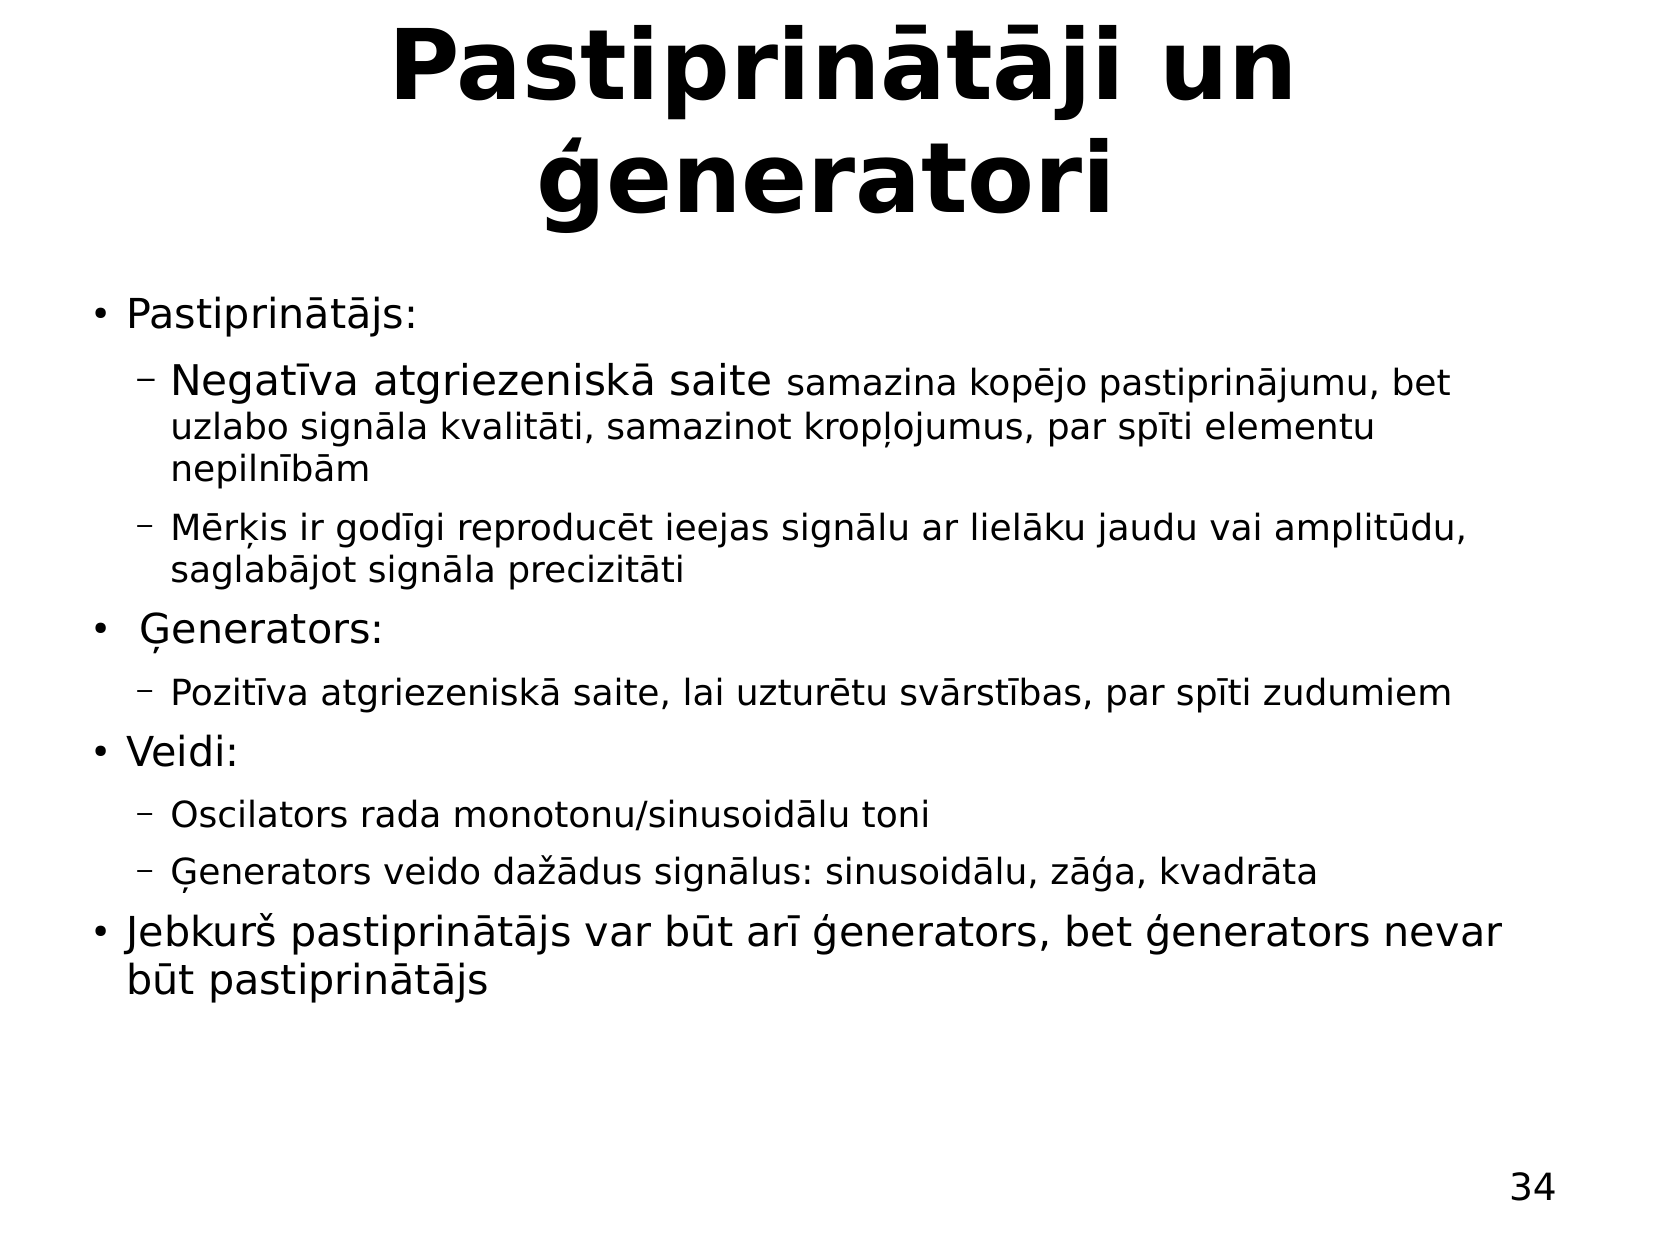

# Pastiprinātāji un ģeneratori
Pastiprinātājs:
Negatīva atgriezeniskā saite samazina kopējo pastiprinājumu, bet uzlabo signāla kvalitāti, samazinot kropļojumus, par spīti elementu nepilnībām
Mērķis ir godīgi reproducēt ieejas signālu ar lielāku jaudu vai amplitūdu, saglabājot signāla precizitāti
 Ģenerators:
Pozitīva atgriezeniskā saite, lai uzturētu svārstības, par spīti zudumiem
Veidi:
Oscilators rada monotonu/sinusoidālu toni
Ģenerators veido dažādus signālus: sinusoidālu, zāģa, kvadrāta
Jebkurš pastiprinātājs var būt arī ģenerators, bet ģenerators nevar būt pastiprinātājs